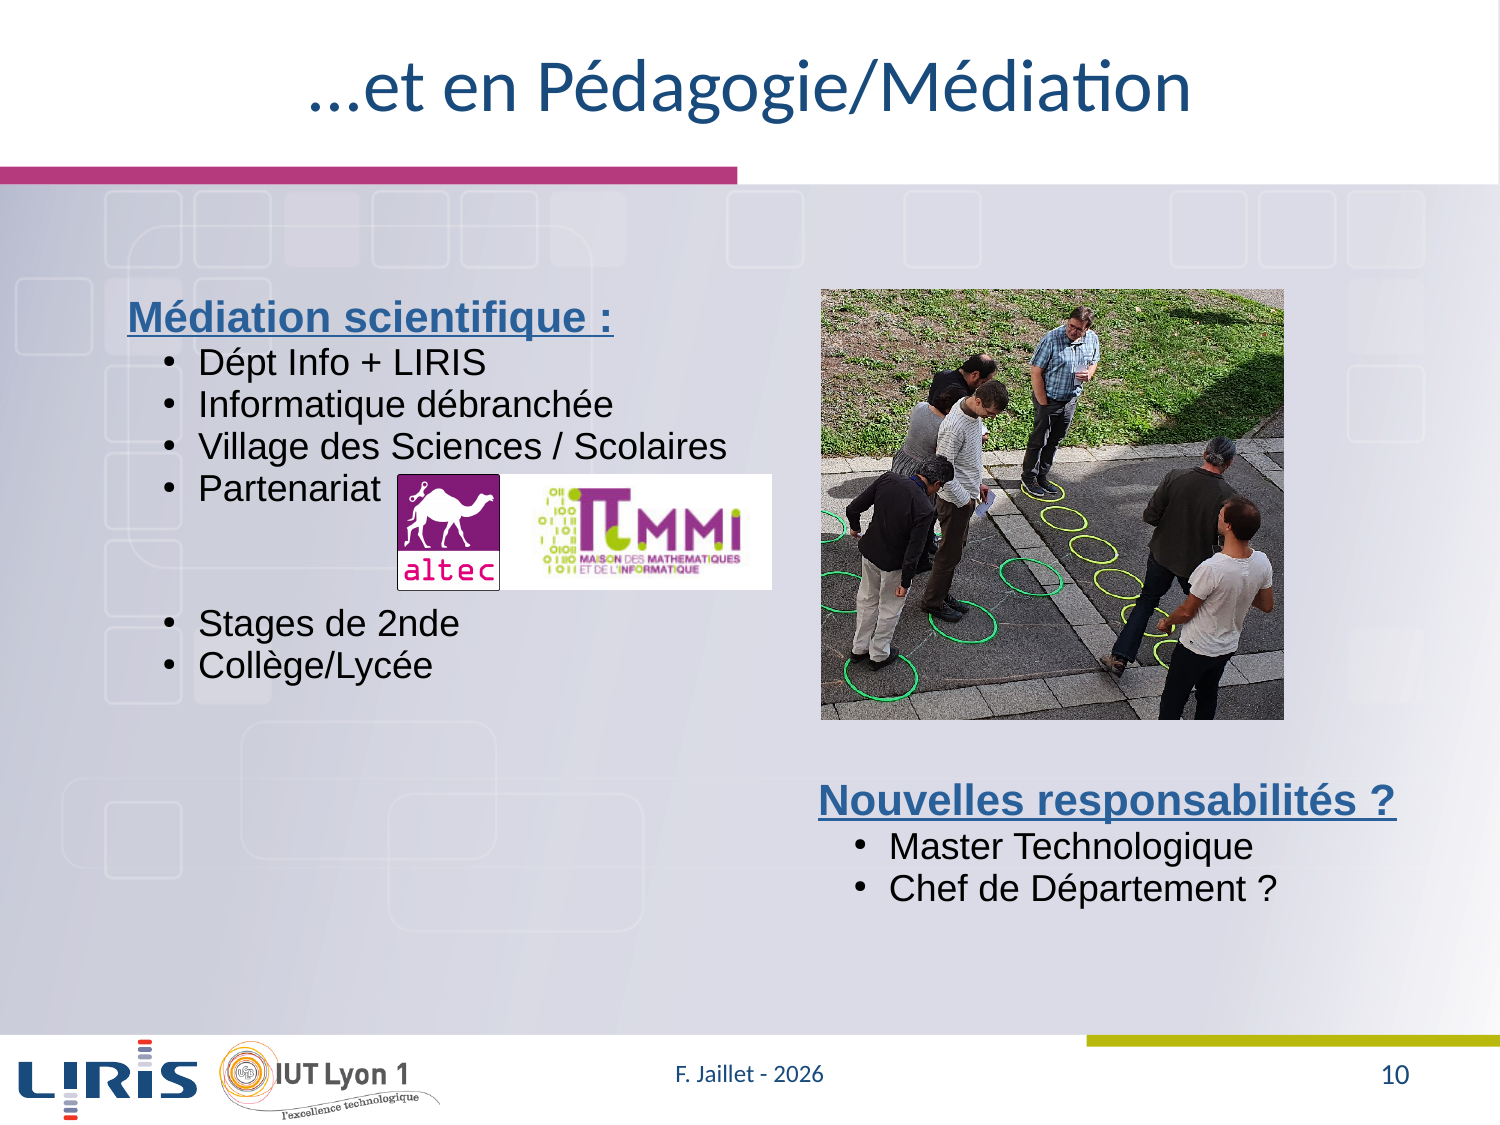

# ...et en Pédagogie/Médiation
Médiation scientifique :
Dépt Info + LIRIS
Informatique débranchée
Village des Sciences / Scolaires
Partenariat
Stages de 2nde
Collège/Lycée
Nouvelles responsabilités ?
Master Technologique
Chef de Département ?
F. Jaillet - 2026